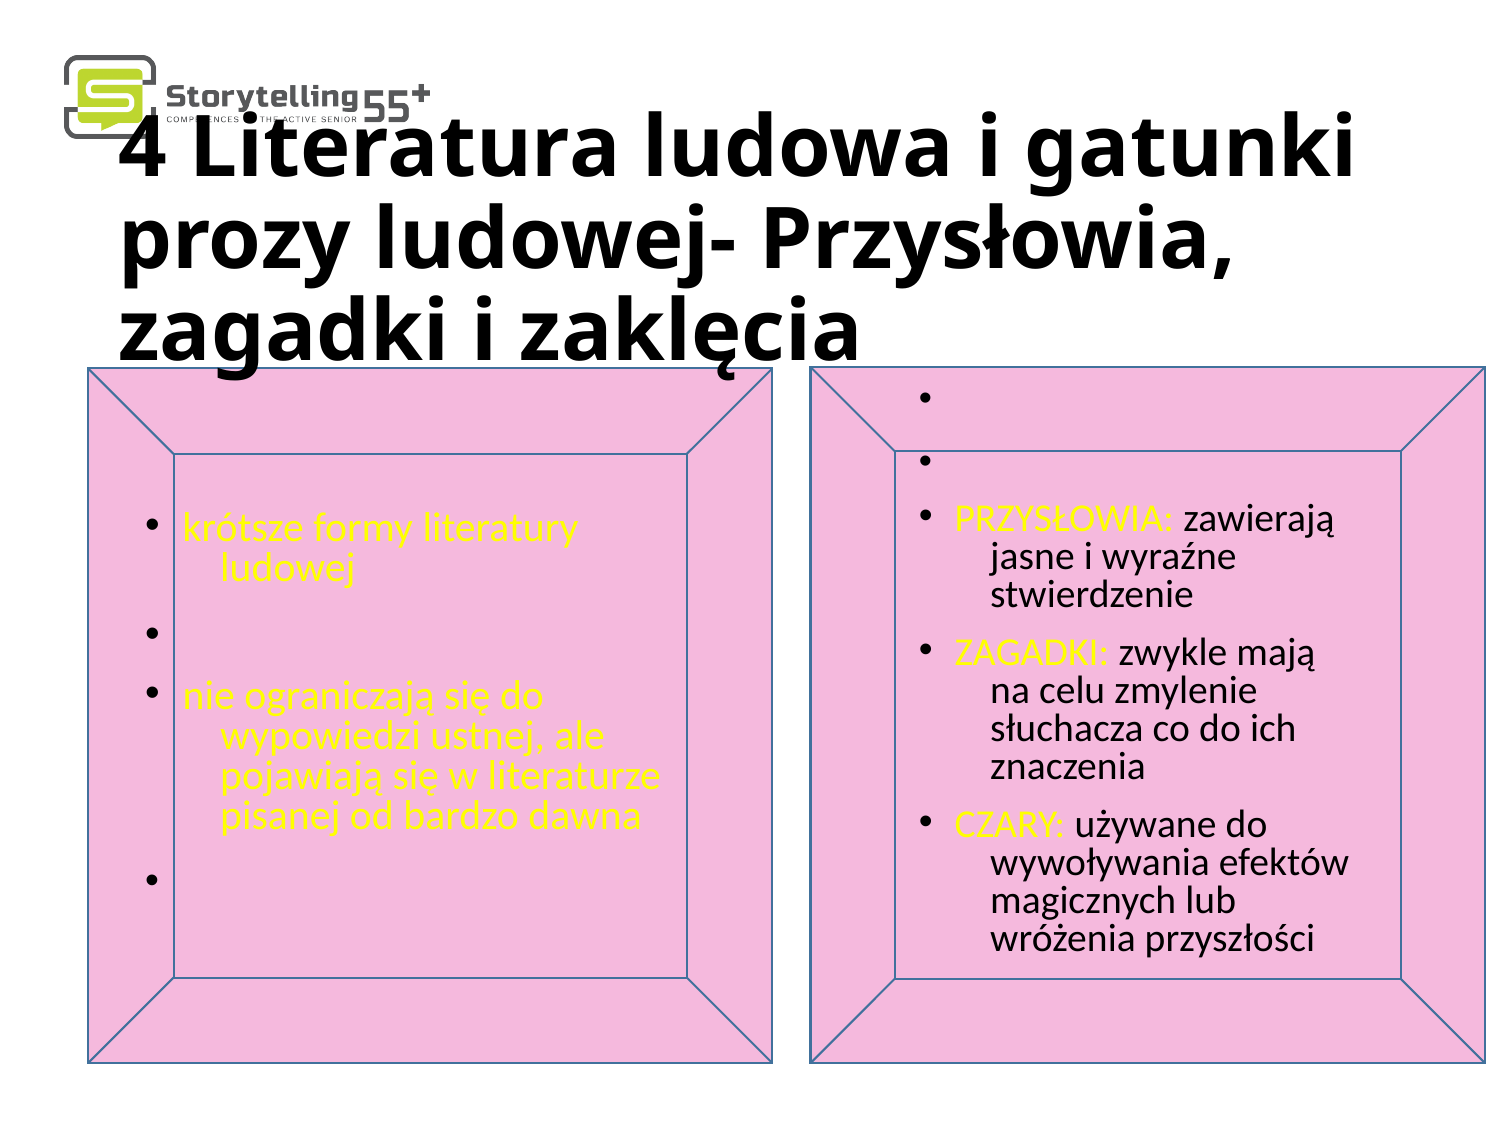

# 4 Literatura ludowa i gatunki prozy ludowej- Przysłowia, zagadki i zaklęcia
PRZYSŁOWIA: zawierają jasne i wyraźne stwierdzenie
ZAGADKI: zwykle mają na celu zmylenie słuchacza co do ich znaczenia
CZARY: używane do wywoływania efektów magicznych lub wróżenia przyszłości
krótsze formy literatury ludowej
nie ograniczają się do wypowiedzi ustnej, ale pojawiają się w literaturze pisanej od bardzo dawna